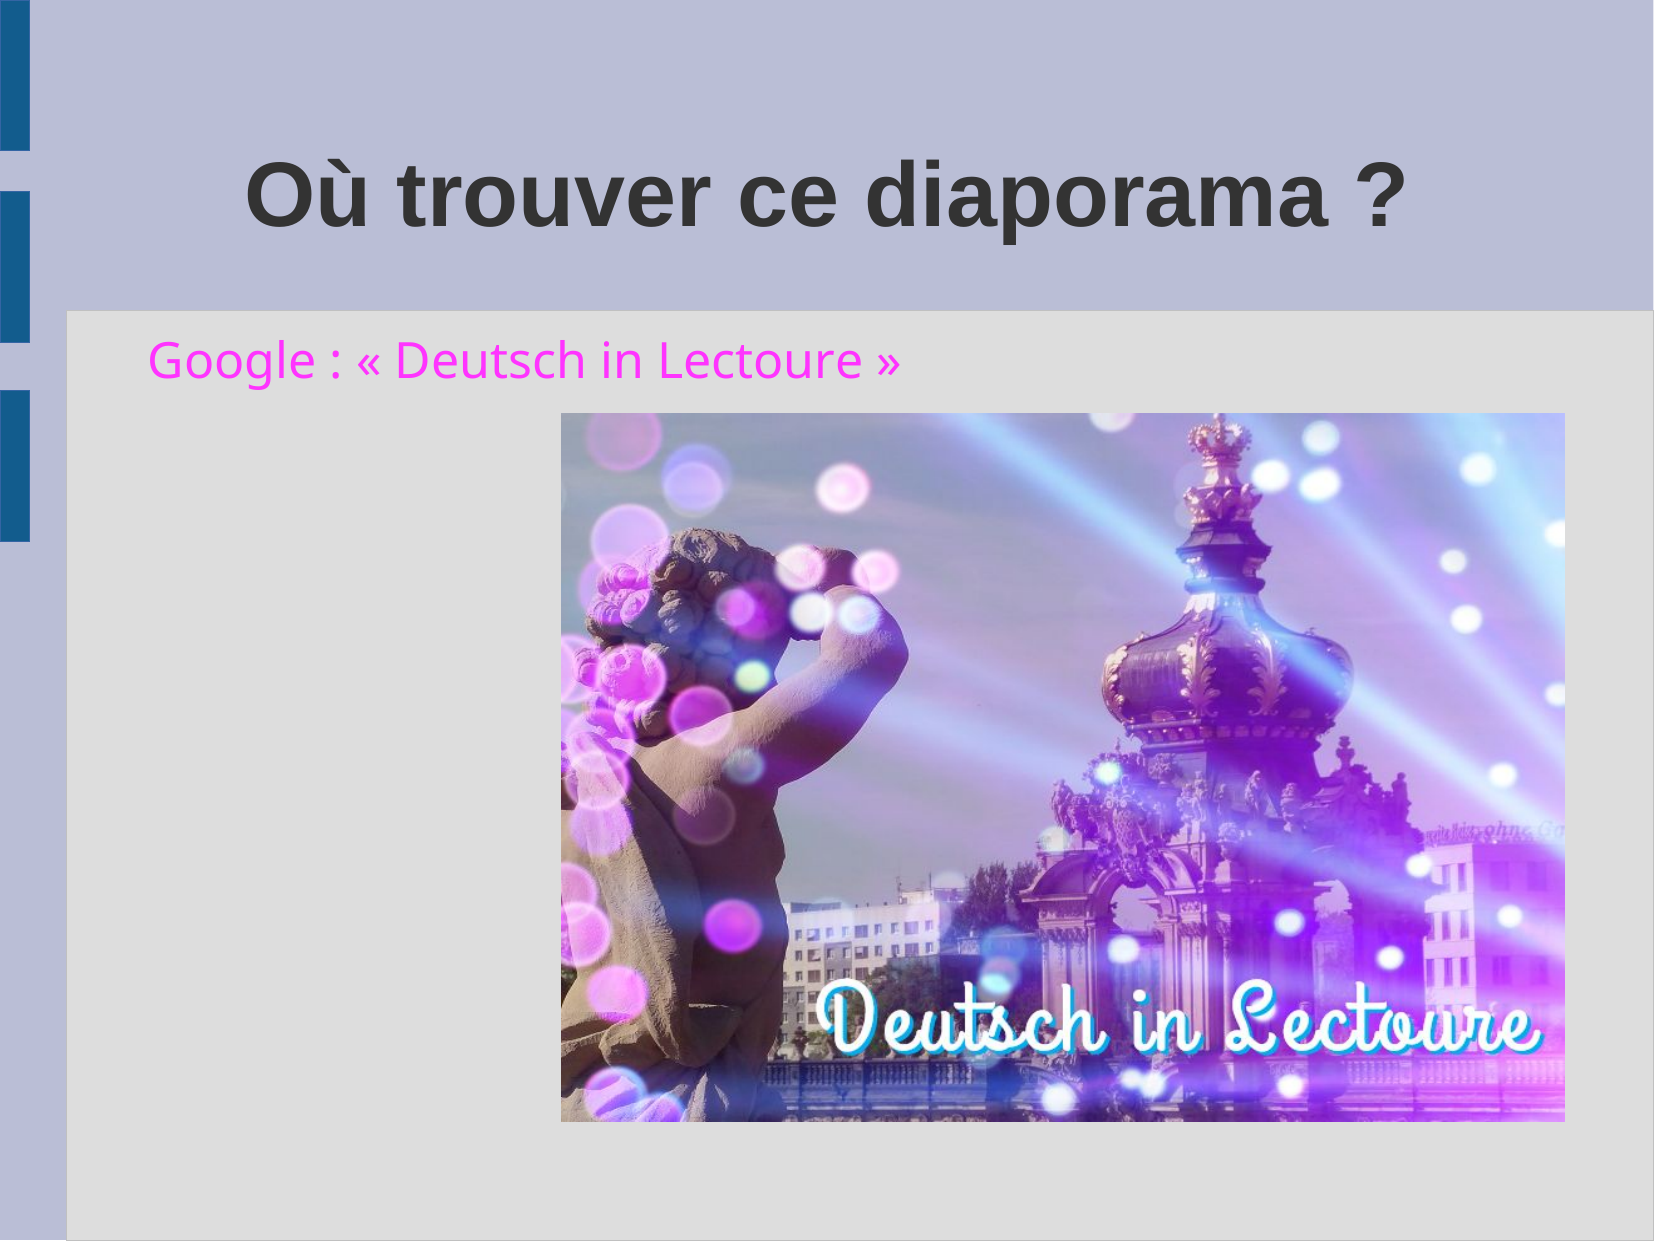

# Où trouver ce diaporama ?
Google : « Deutsch in Lectoure »